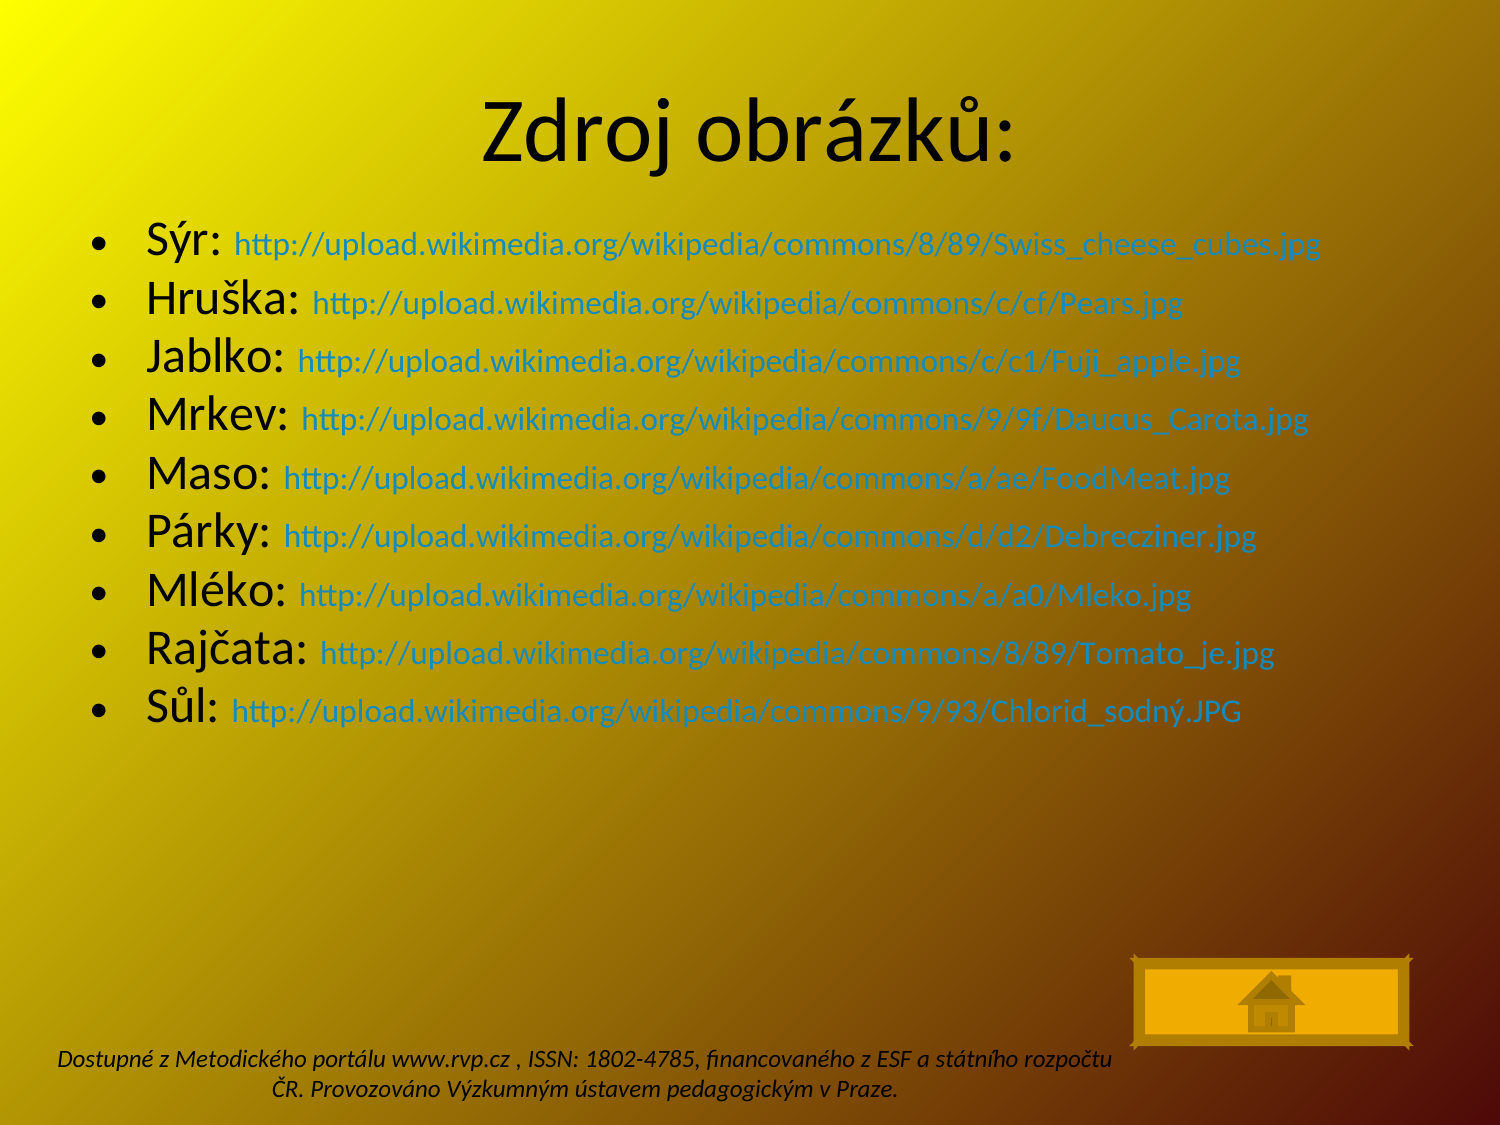

# Zdroj obrázků:
Sýr: http://upload.wikimedia.org/wikipedia/commons/8/89/Swiss_cheese_cubes.jpg
Hruška: http://upload.wikimedia.org/wikipedia/commons/c/cf/Pears.jpg
Jablko: http://upload.wikimedia.org/wikipedia/commons/c/c1/Fuji_apple.jpg
Mrkev: http://upload.wikimedia.org/wikipedia/commons/9/9f/Daucus_Carota.jpg
Maso: http://upload.wikimedia.org/wikipedia/commons/a/ae/FoodMeat.jpg
Párky: http://upload.wikimedia.org/wikipedia/commons/d/d2/Debrecziner.jpg
Mléko: http://upload.wikimedia.org/wikipedia/commons/a/a0/Mleko.jpg
Rajčata: http://upload.wikimedia.org/wikipedia/commons/8/89/Tomato_je.jpg
Sůl: http://upload.wikimedia.org/wikipedia/commons/9/93/Chlorid_sodný.JPG
Dostupné z Metodického portálu www.rvp.cz , ISSN: 1802-4785, financovaného z ESF a státního rozpočtu ČR. Provozováno Výzkumným ústavem pedagogickým v Praze.